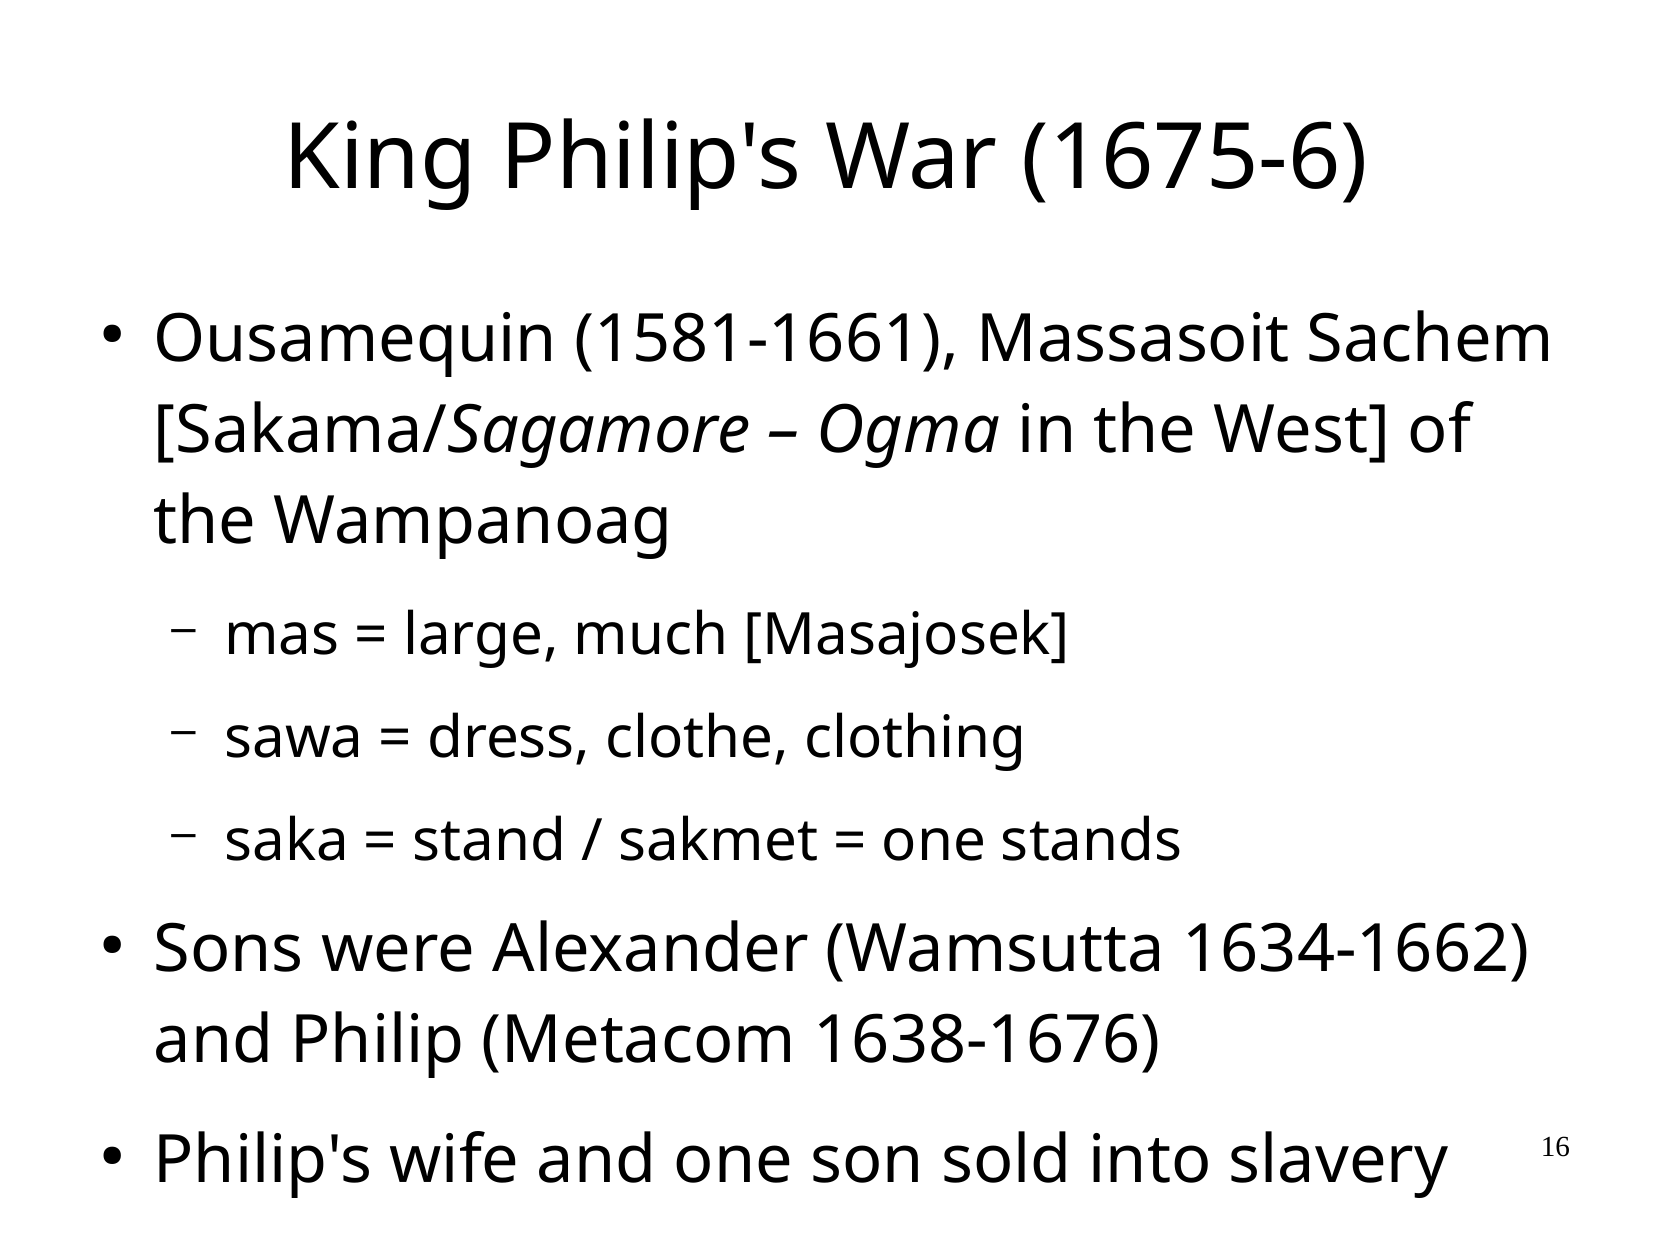

# King Philip's War (1675-6)
Ousamequin (1581-1661), Massasoit Sachem [Sakama/Sagamore – Ogma in the West] of the Wampanoag
mas = large, much [Masajosek]
sawa = dress, clothe, clothing
saka = stand / sakmet = one stands
Sons were Alexander (Wamsutta 1634-1662) and Philip (Metacom 1638-1676)
Philip's wife and one son sold into slavery
16